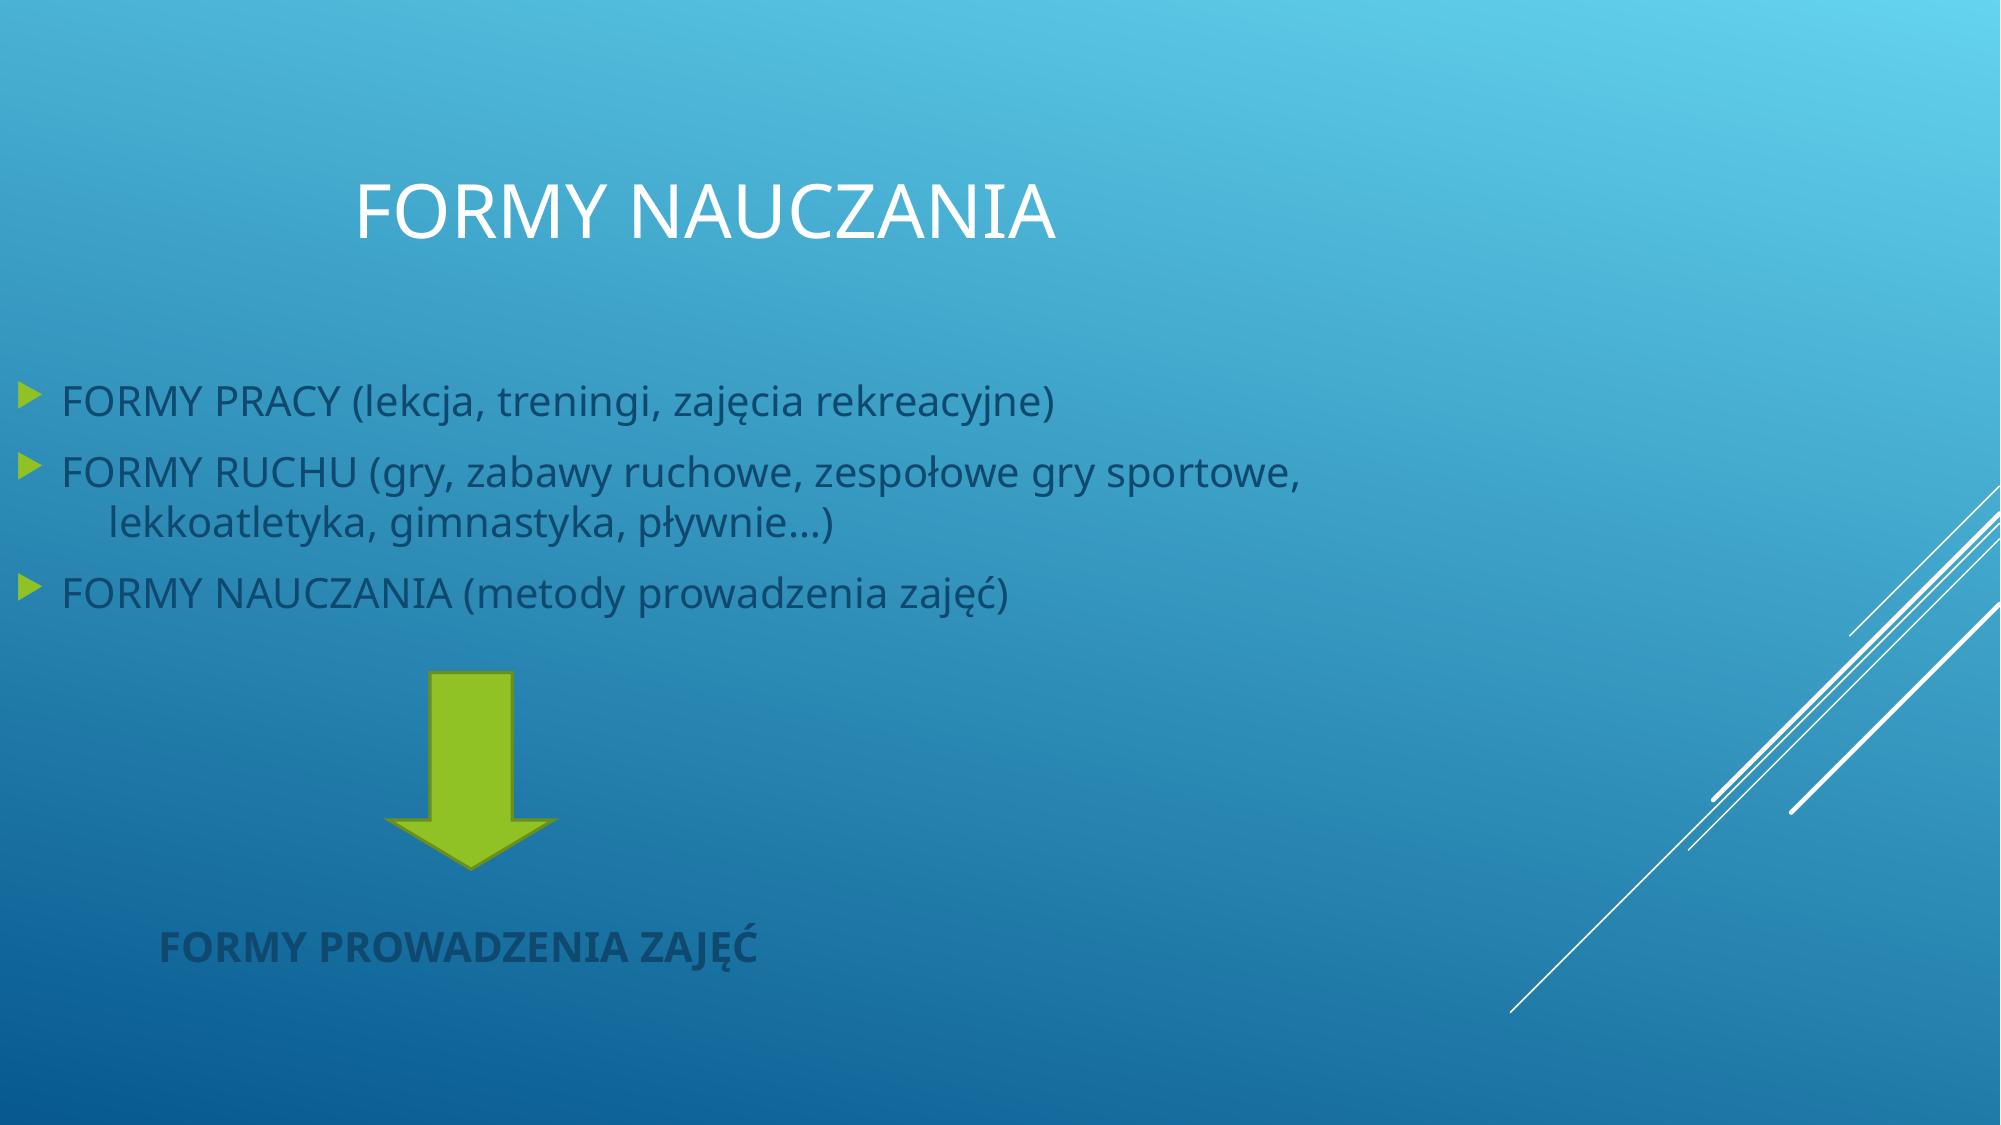

# FORMY NAUCZANIA
FORMY PRACY (lekcja, treningi, zajęcia rekreacyjne)
FORMY RUCHU (gry, zabawy ruchowe, zespołowe gry sportowe, lekkoatletyka, gimnastyka, pływnie…)
FORMY NAUCZANIA (metody prowadzenia zajęć)
 FORMY PROWADZENIA ZAJĘĆ